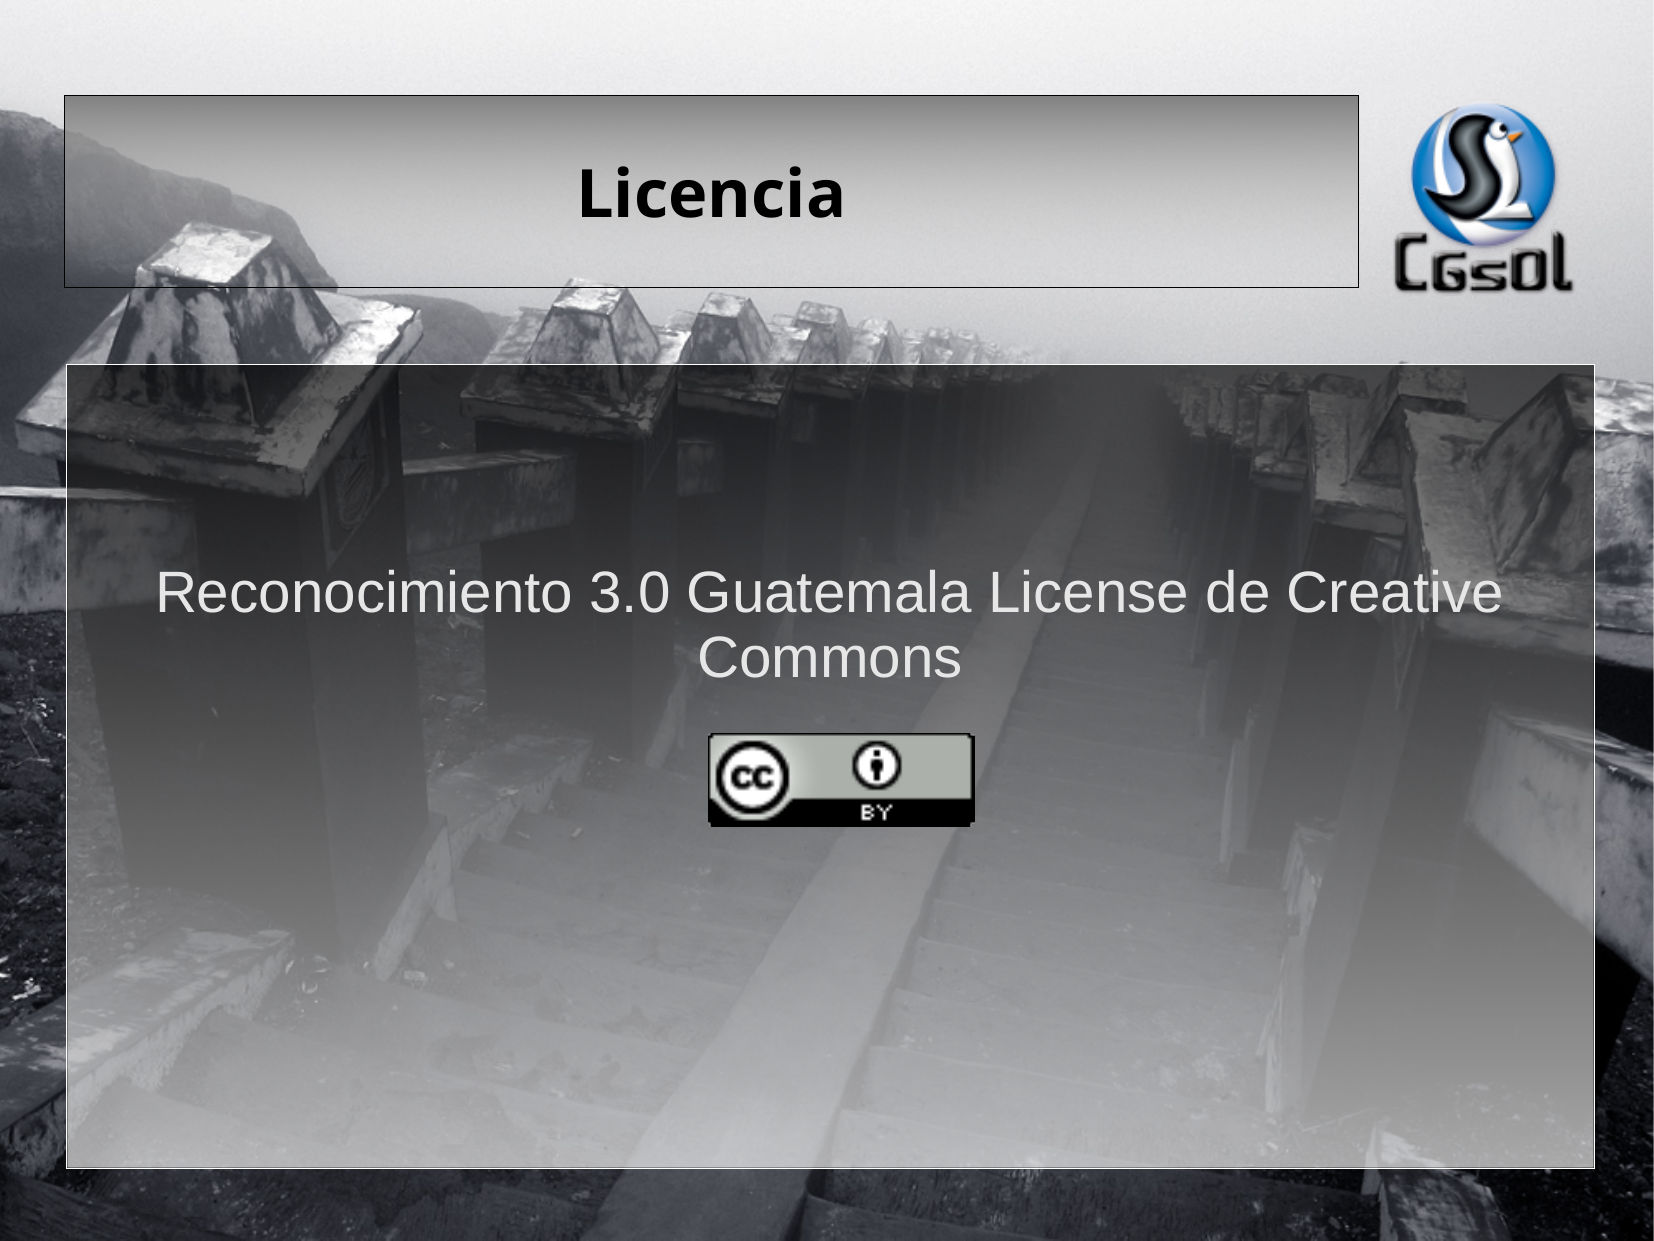

# Licencia
Reconocimiento 3.0 Guatemala License de Creative Commons